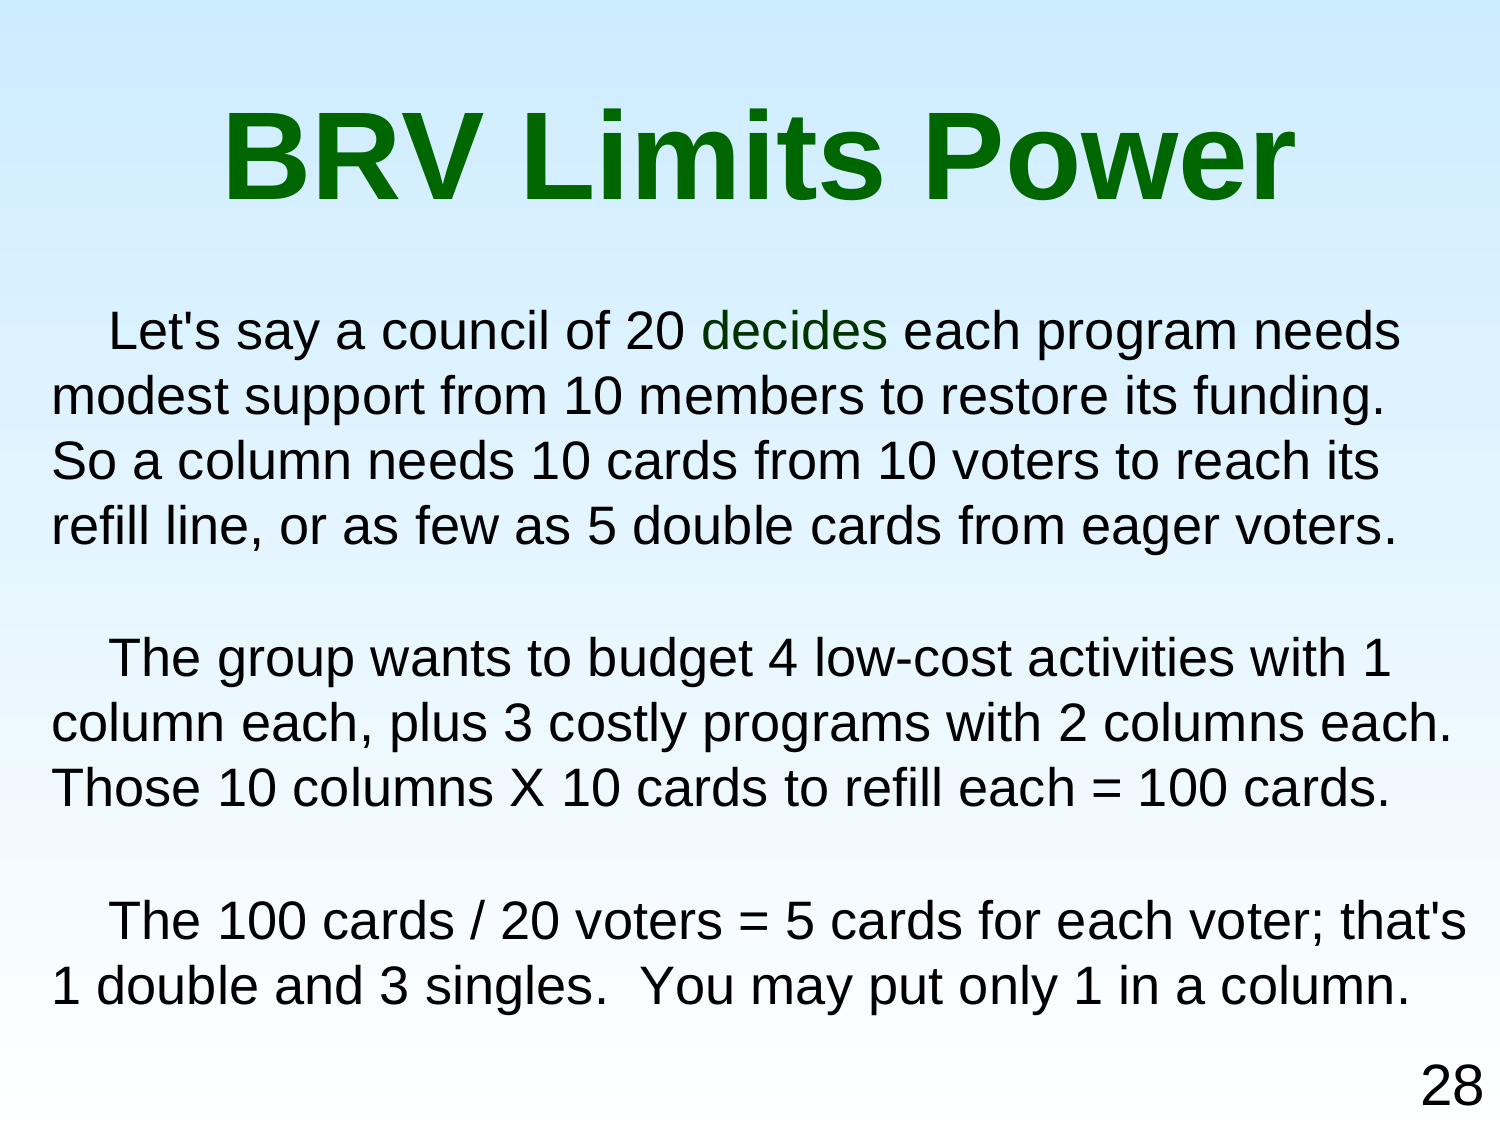

# BRV Limits Power
Let's say a council of 20 decides each program needs
modest support from 10 members to restore its funding.
So a column needs 10 cards from 10 voters to reach its
refill line, or as few as 5 double cards from eager voters.
The group wants to budget 4 low-cost activities with 1
column each, plus 3 costly programs with 2 columns each.
Those 10 columns X 10 cards to refill each = 100 cards.
The 100 cards / 20 voters = 5 cards for each voter; that's
1 double and 3 singles. You may put only 1 in a column.